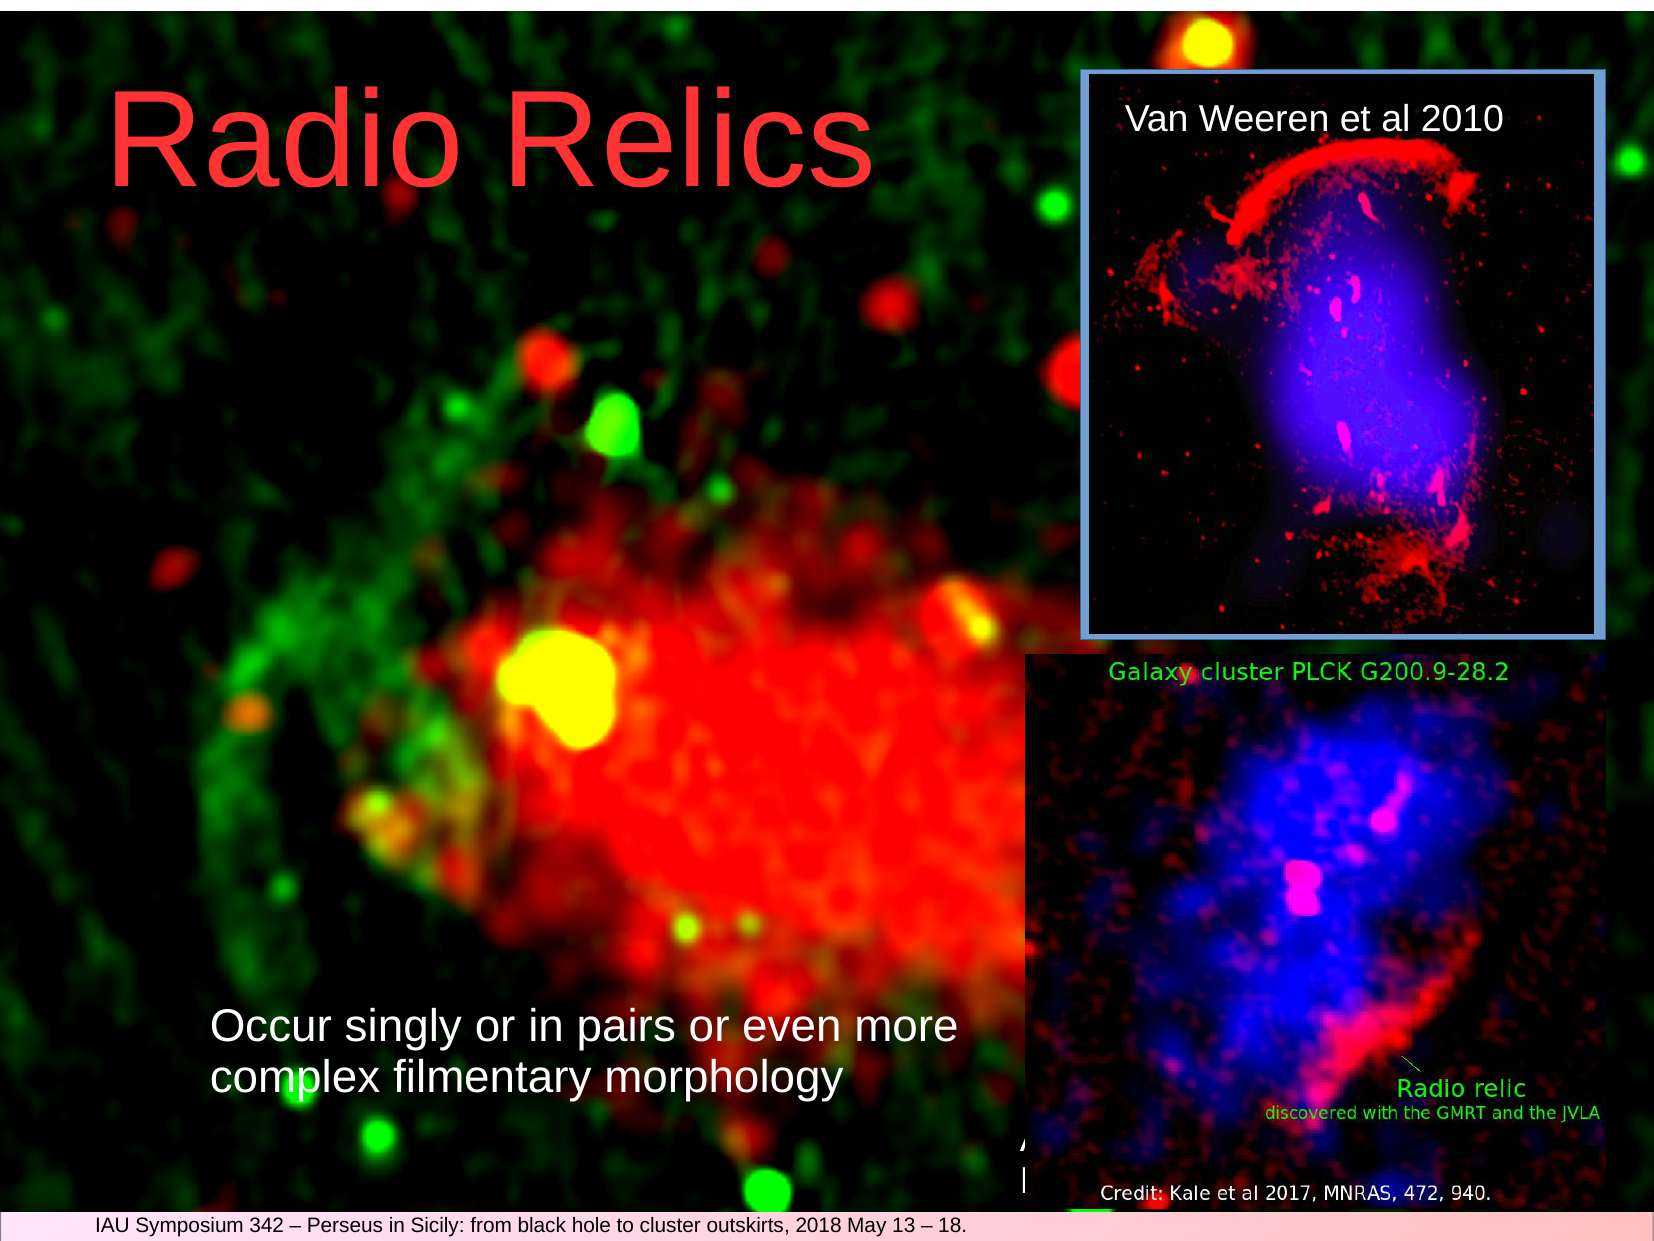

Radio Relics
Van Weeren et al 2010
Occur singly or in pairs or even more complex filmentary morphology
Abell 3376
Bagchi et al 2006; Kale et al 2012